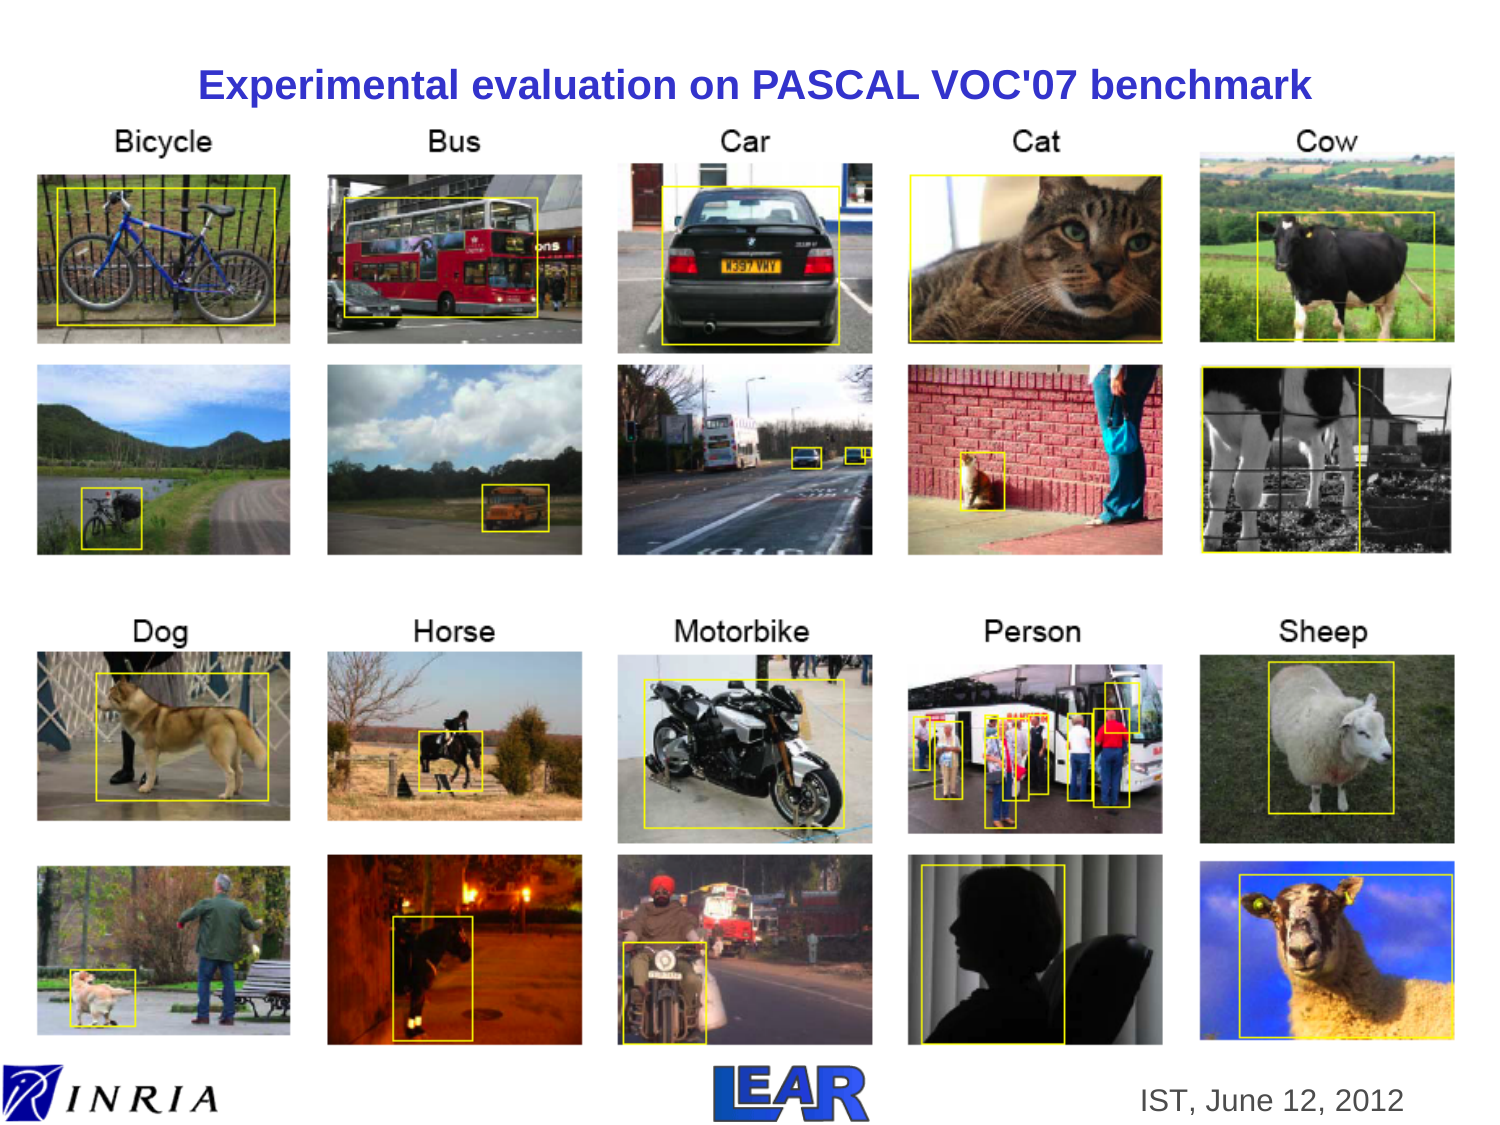

# Experimental evaluation on PASCAL VOC'07 benchmark